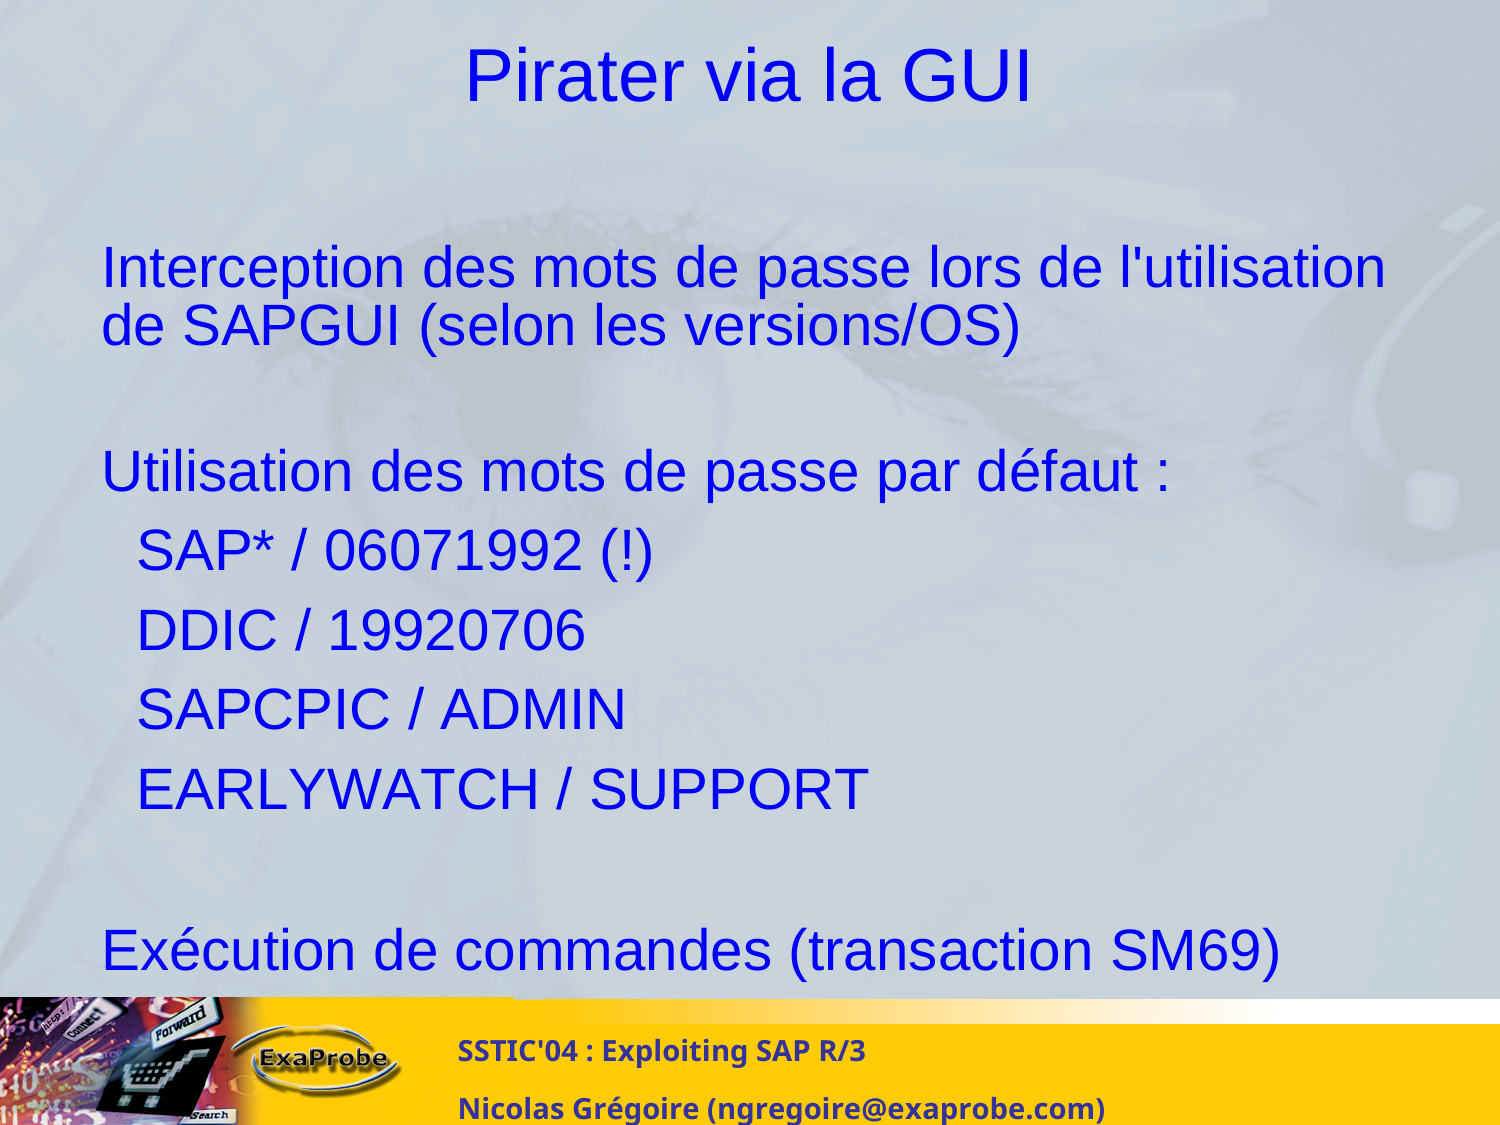

# Pirater via la GUI
Interception des mots de passe lors de l'utilisation de SAPGUI (selon les versions/OS)
Utilisation des mots de passe par défaut :
SAP* / 06071992 (!)
DDIC / 19920706
SAPCPIC / ADMIN
EARLYWATCH / SUPPORT
Exécution de commandes (transaction SM69)